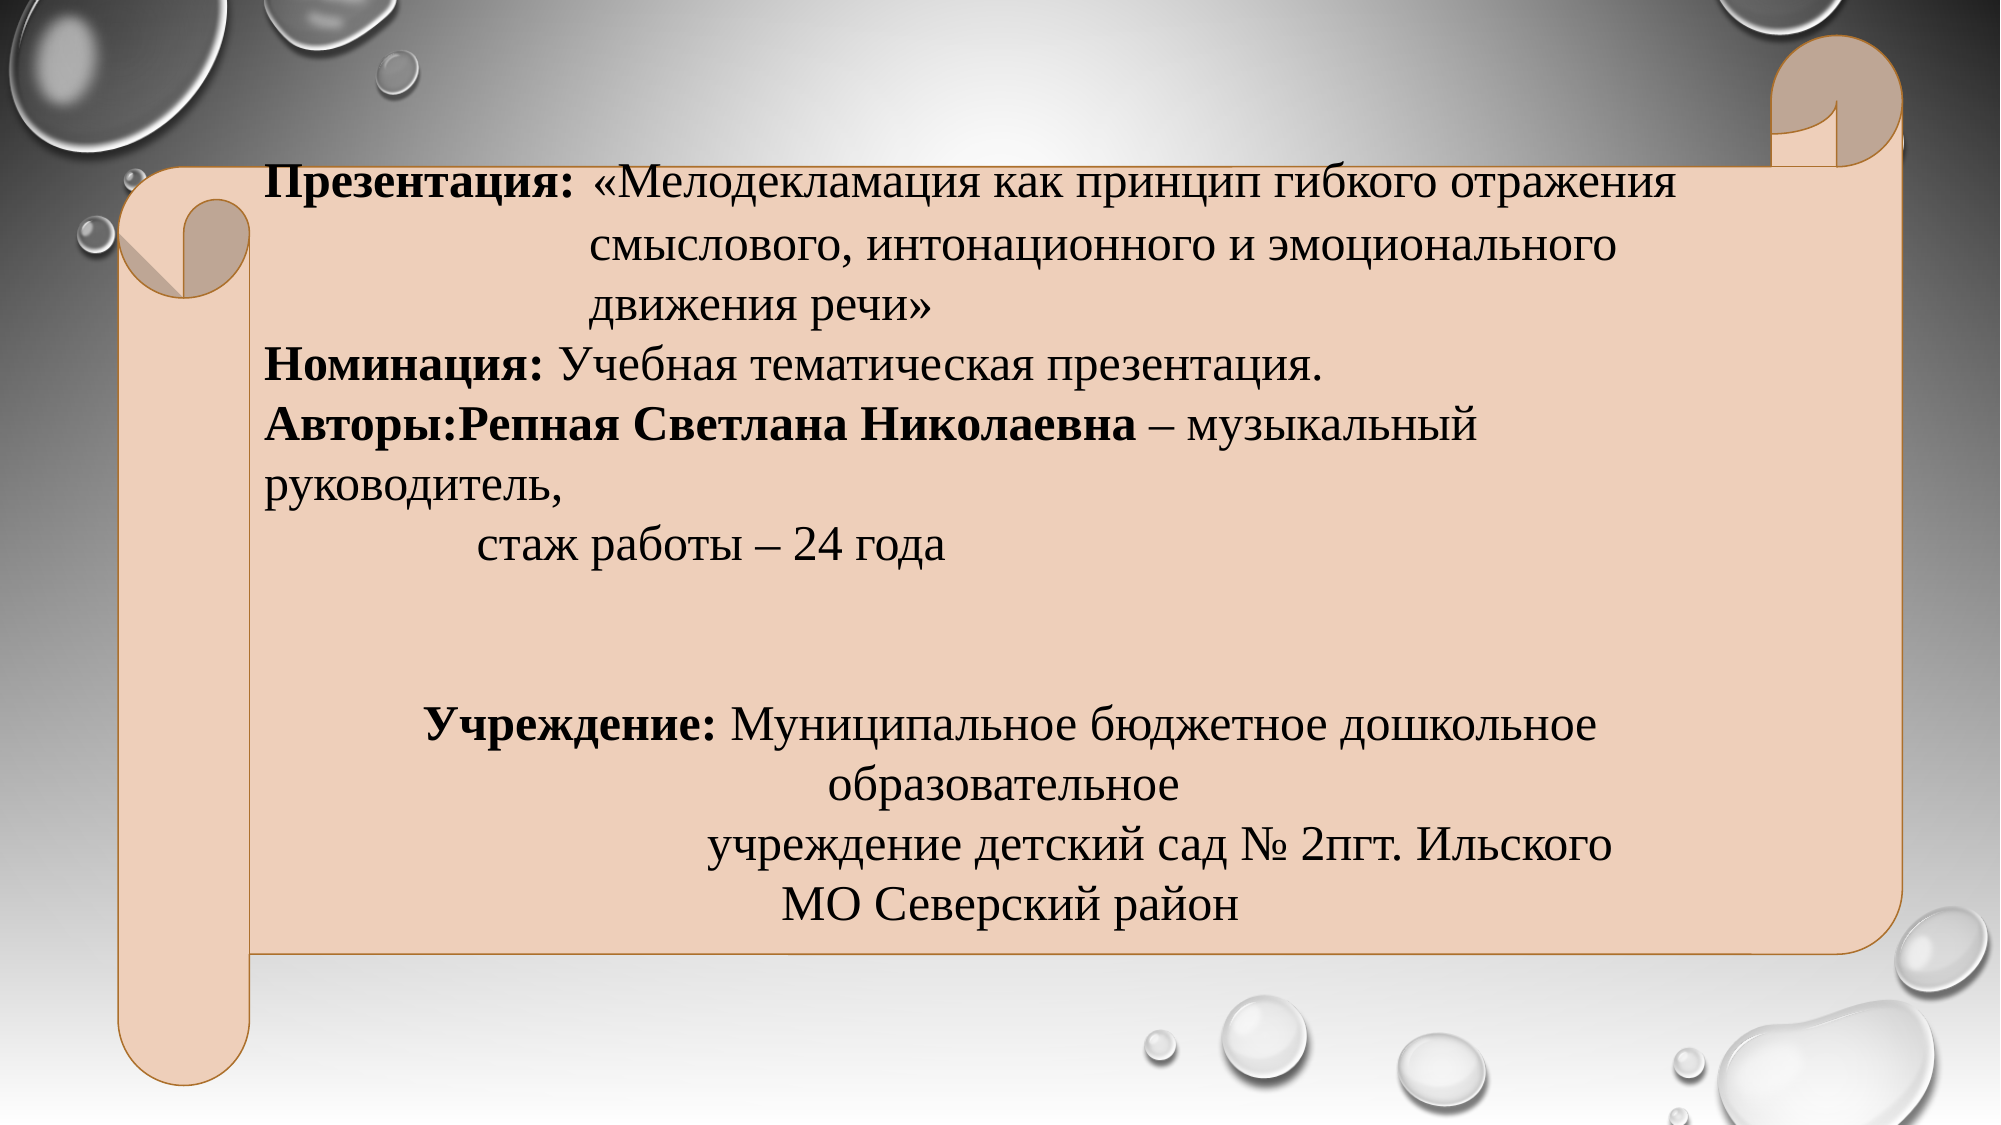

Презентация: «Мелодекламация как принцип гибкого отражения
 смыслового, интонационного и эмоционального
 движения речи»
Номинация: Учебная тематическая презентация.
Авторы:Репная Светлана Николаевна – музыкальный руководитель,
 стаж работы – 24 года
Учреждение: Муниципальное бюджетное дошкольное образовательное
 учреждение детский сад № 2пгт. Ильского
МО Северский район